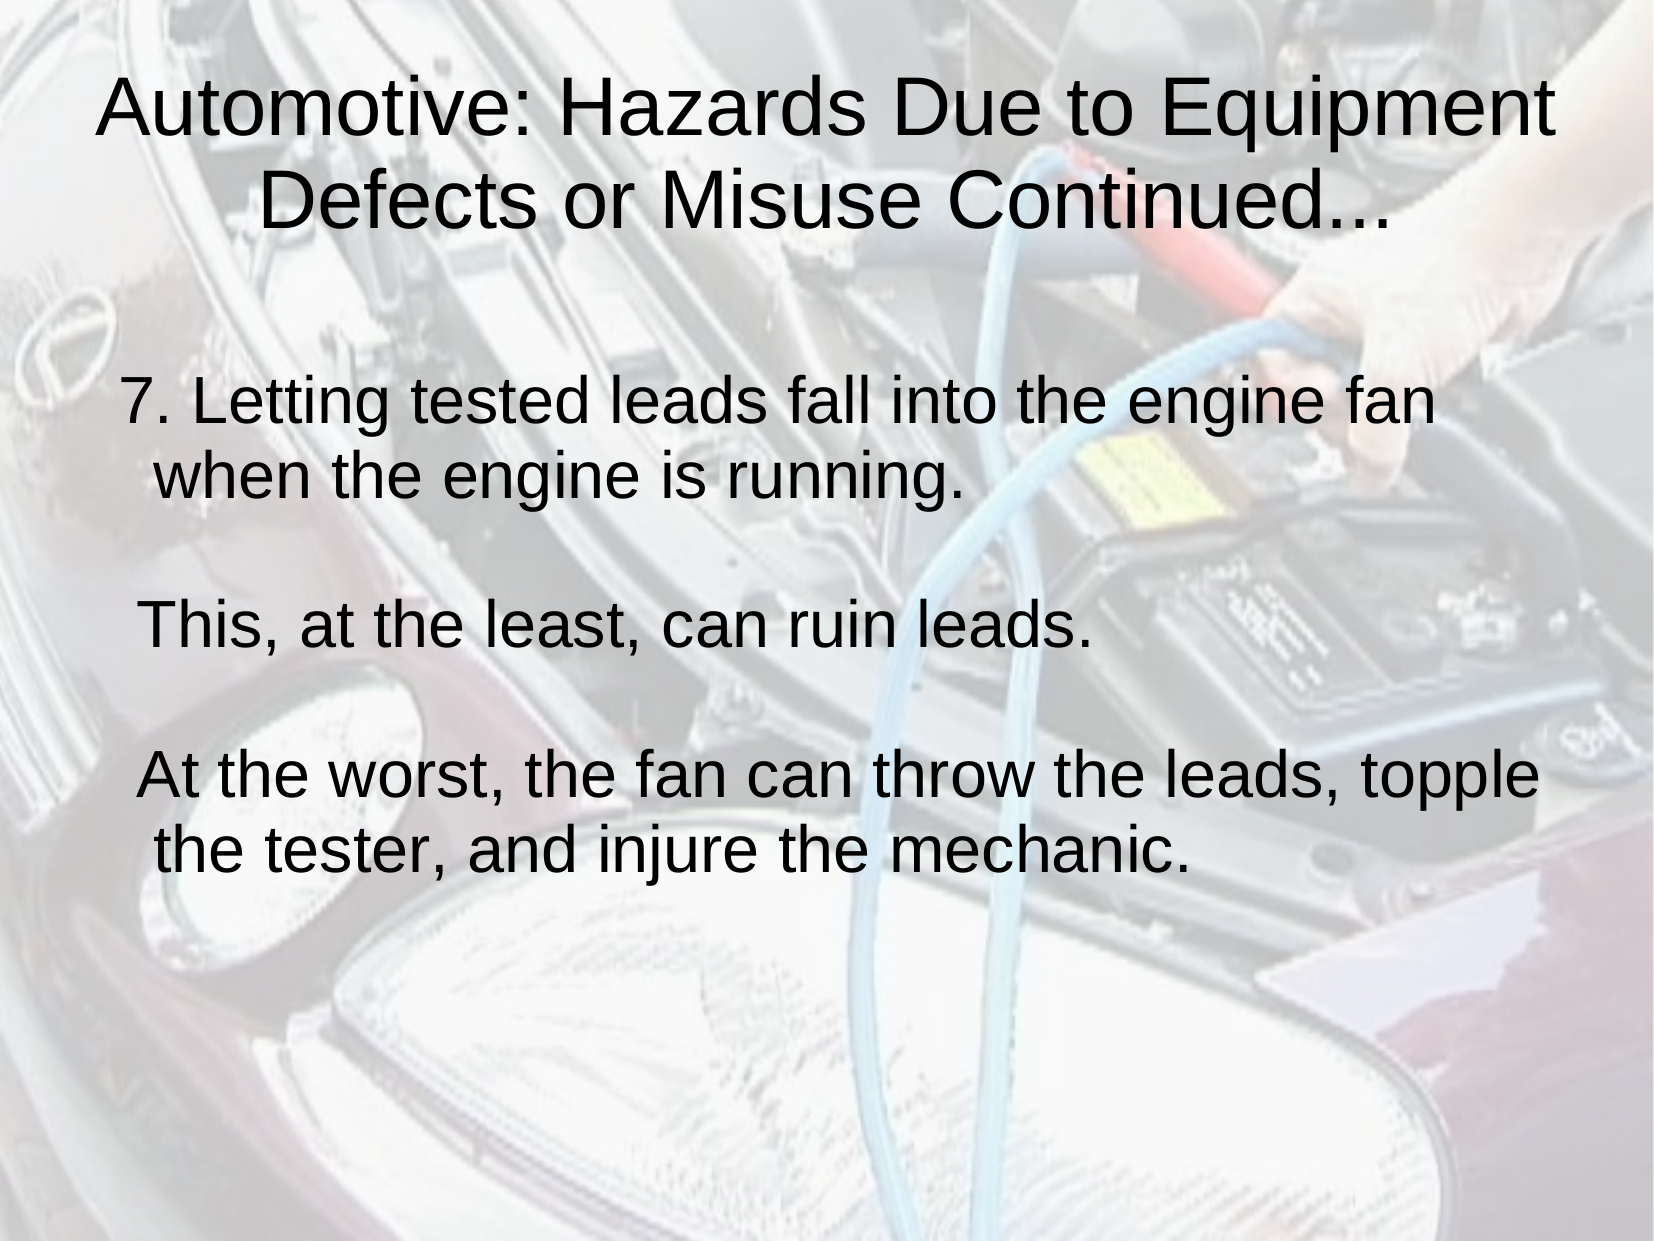

# Automotive: Hazards Due to Equipment Defects or Misuse Continued...
7. Letting tested leads fall into the engine fan when the engine is running.
 This, at the least, can ruin leads.
 At the worst, the fan can throw the leads, topple the tester, and injure the mechanic.